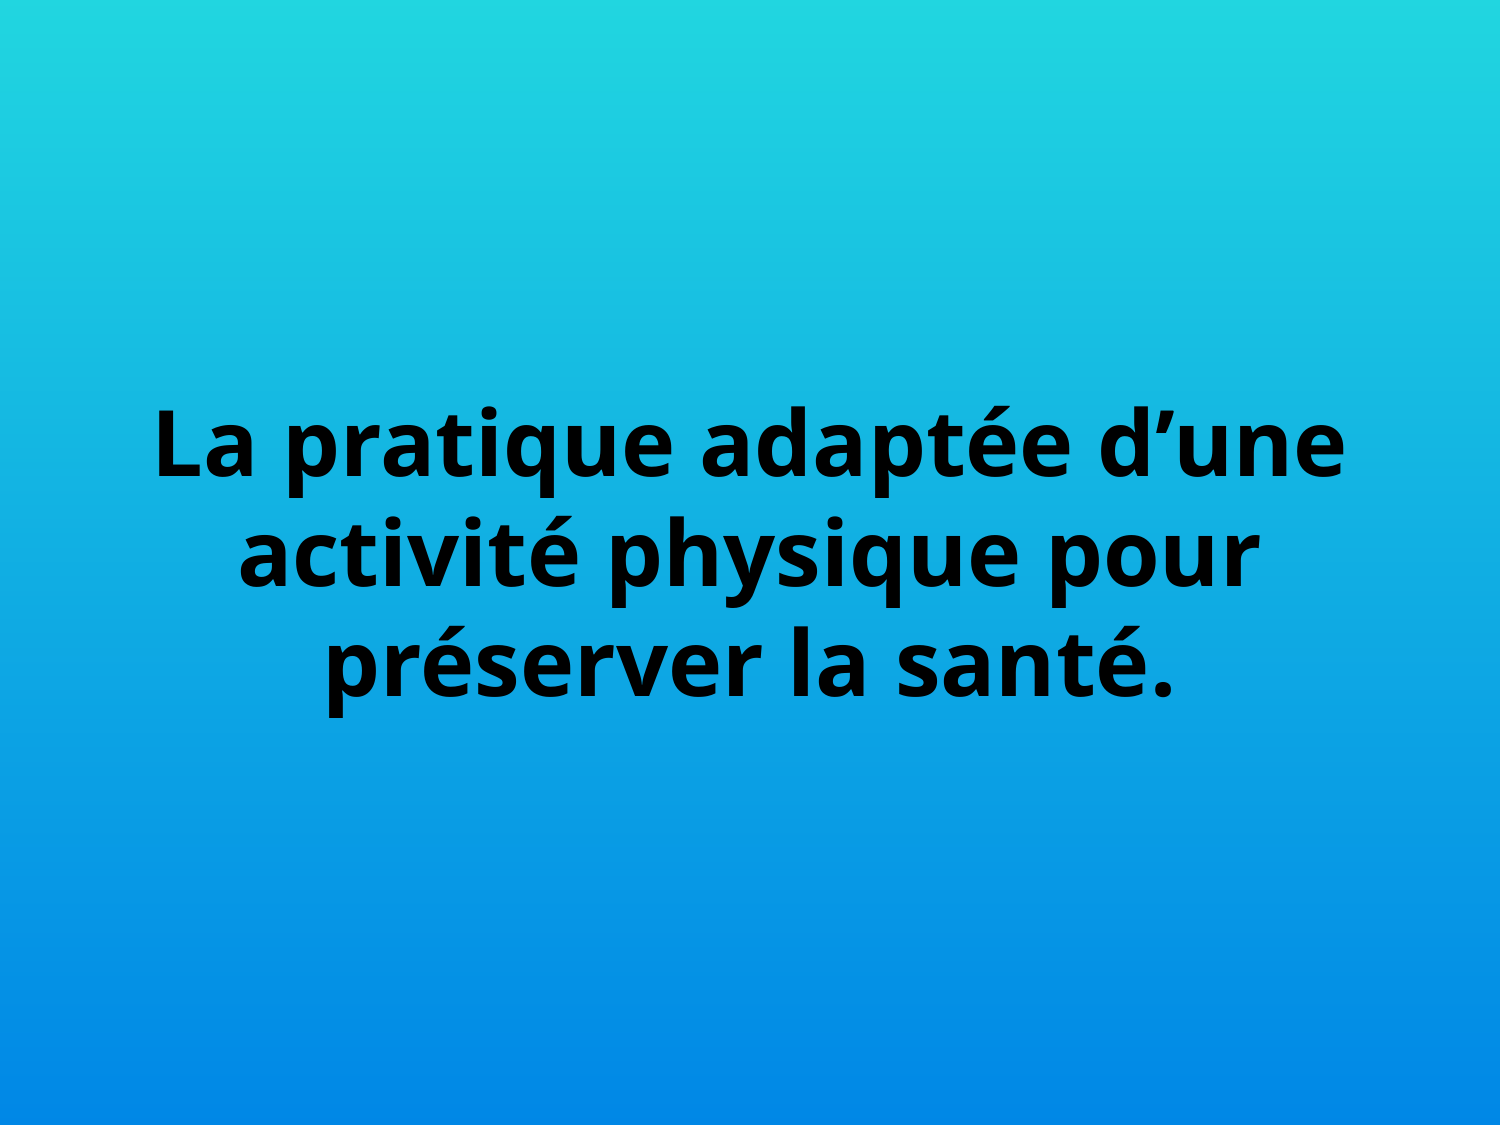

# La pratique adaptée d’une activité physique pour préserver la santé.